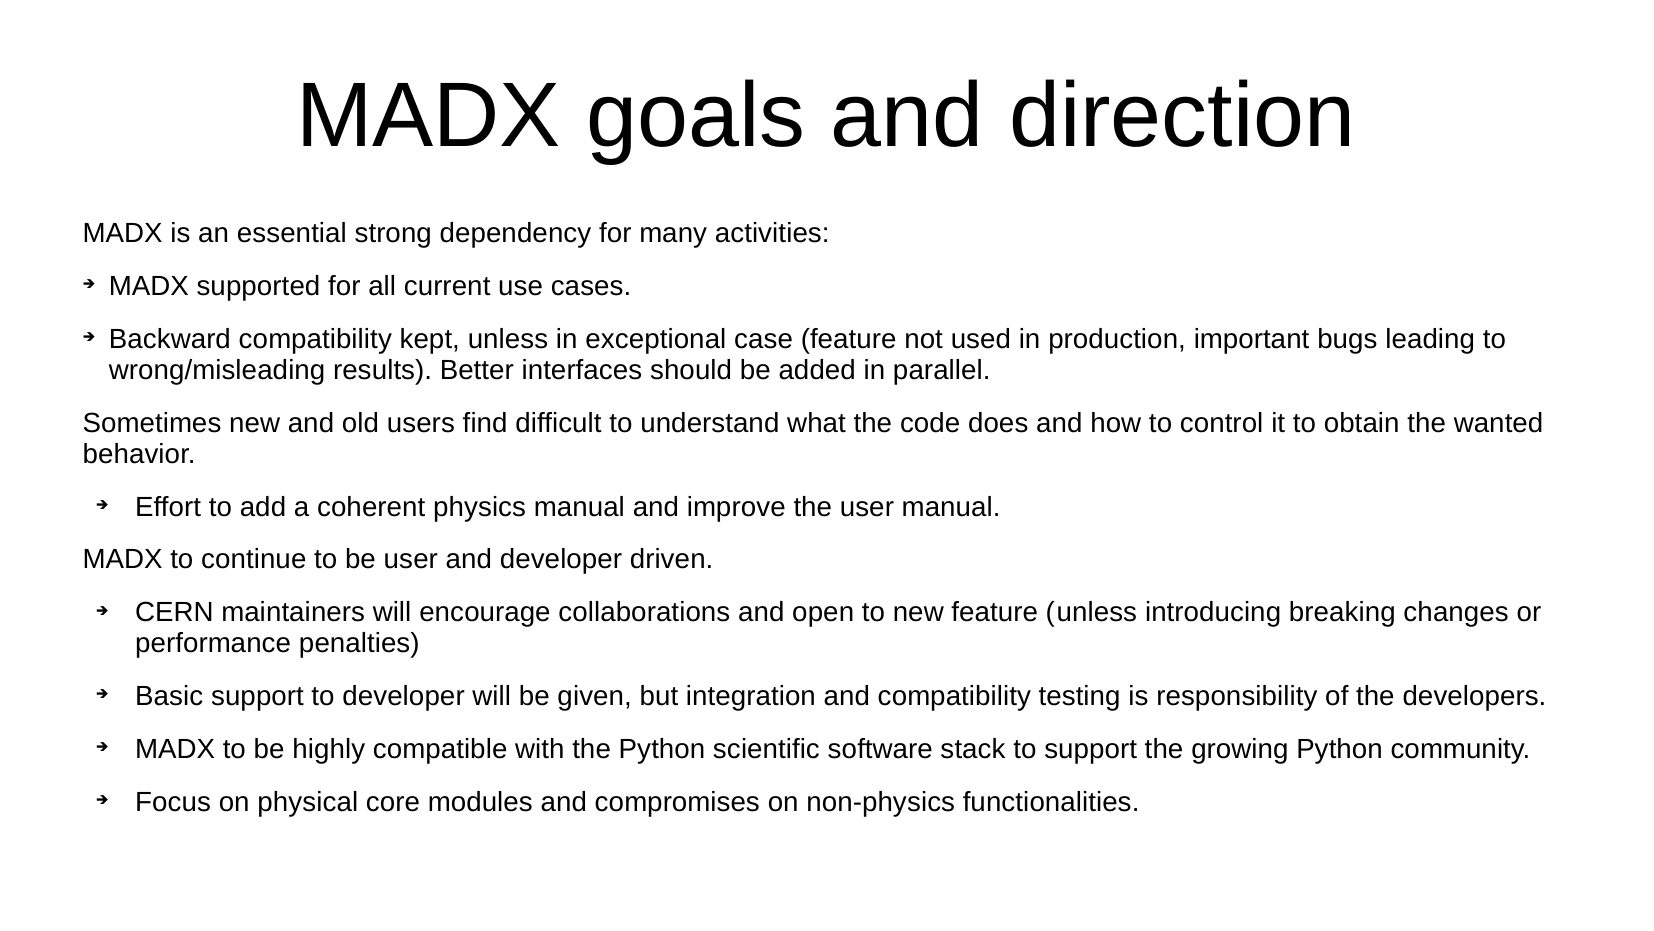

# MADX goals and direction
MADX is an essential strong dependency for many activities:
MADX supported for all current use cases.
Backward compatibility kept, unless in exceptional case (feature not used in production, important bugs leading to wrong/misleading results). Better interfaces should be added in parallel.
Sometimes new and old users find difficult to understand what the code does and how to control it to obtain the wanted behavior.
Effort to add a coherent physics manual and improve the user manual.
MADX to continue to be user and developer driven.
CERN maintainers will encourage collaborations and open to new feature (unless introducing breaking changes or performance penalties)
Basic support to developer will be given, but integration and compatibility testing is responsibility of the developers.
MADX to be highly compatible with the Python scientific software stack to support the growing Python community.
Focus on physical core modules and compromises on non-physics functionalities.